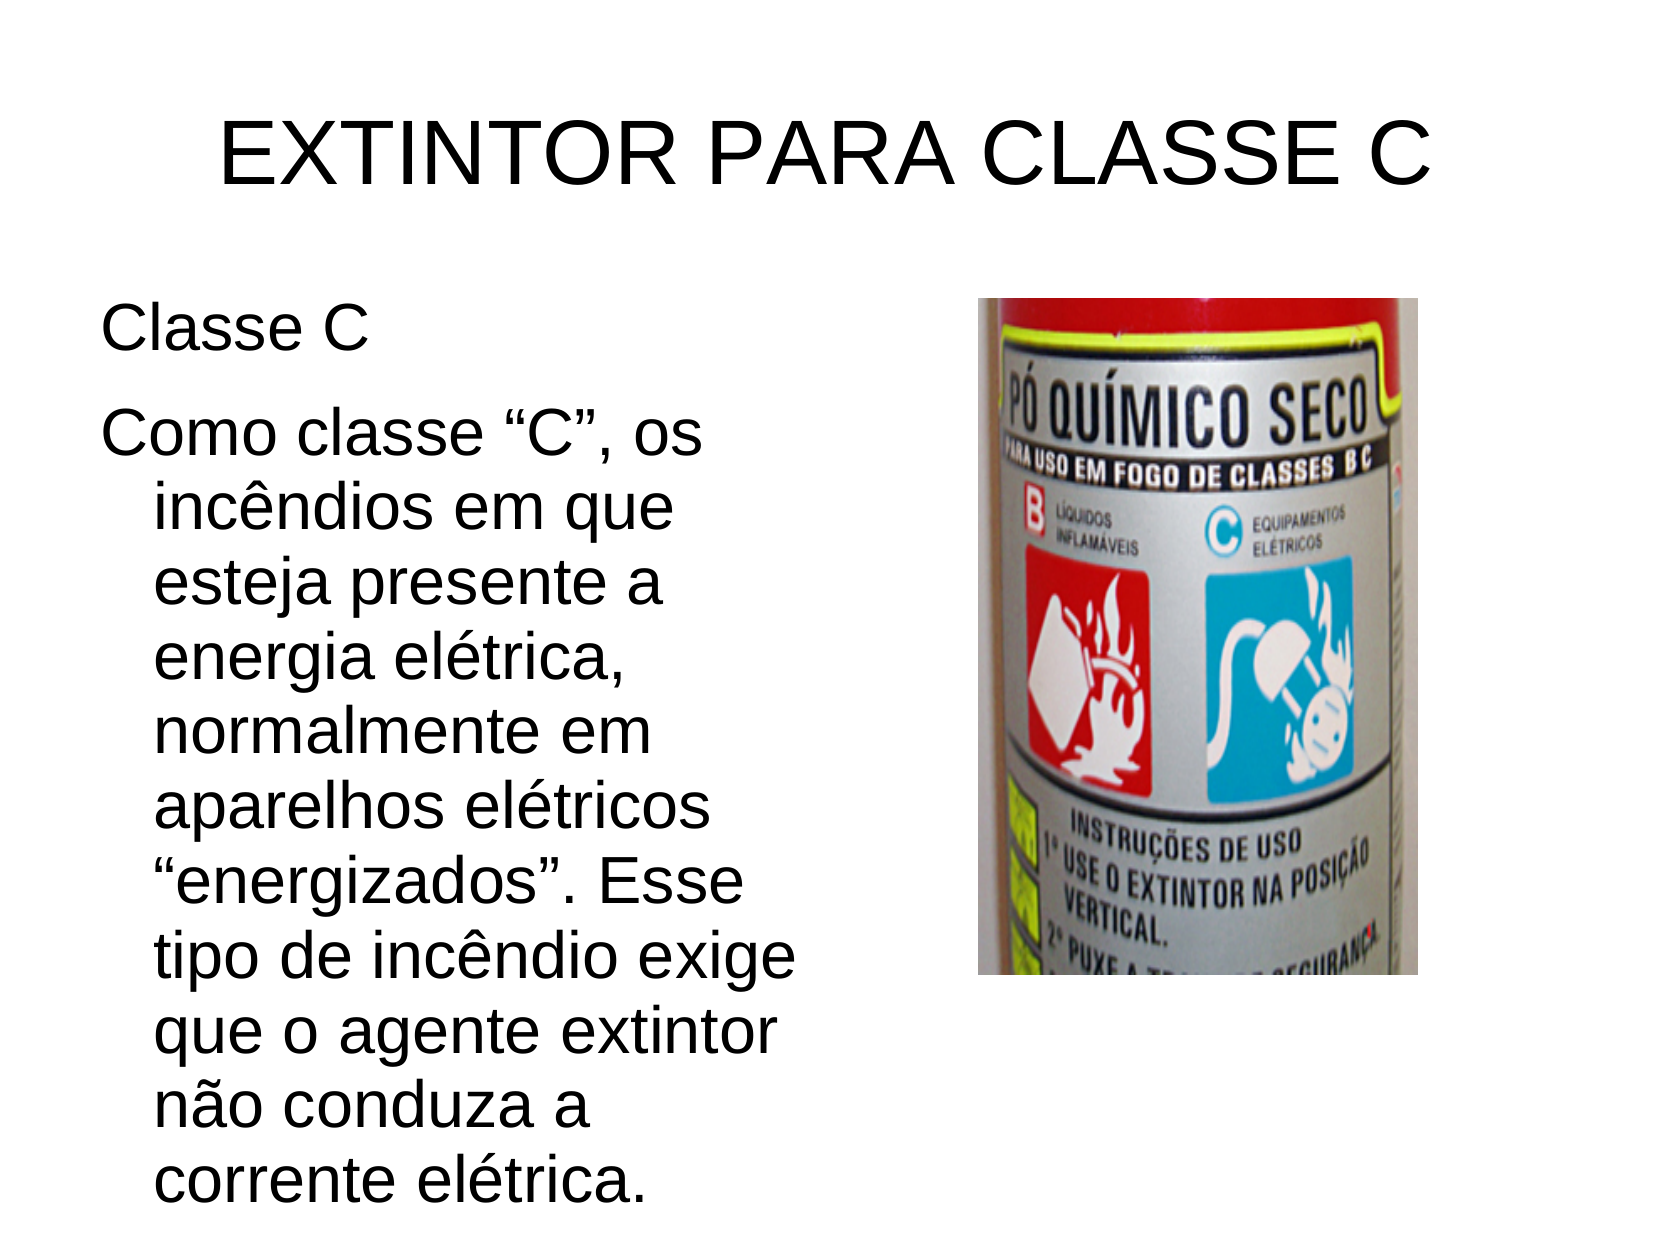

# EXTINTOR PARA CLASSE C
Classe C
Como classe “C”, os incêndios em que esteja presente a energia elétrica, normalmente em aparelhos elétricos “energizados”. Esse tipo de incêndio exige que o agente extintor não conduza a corrente elétrica.